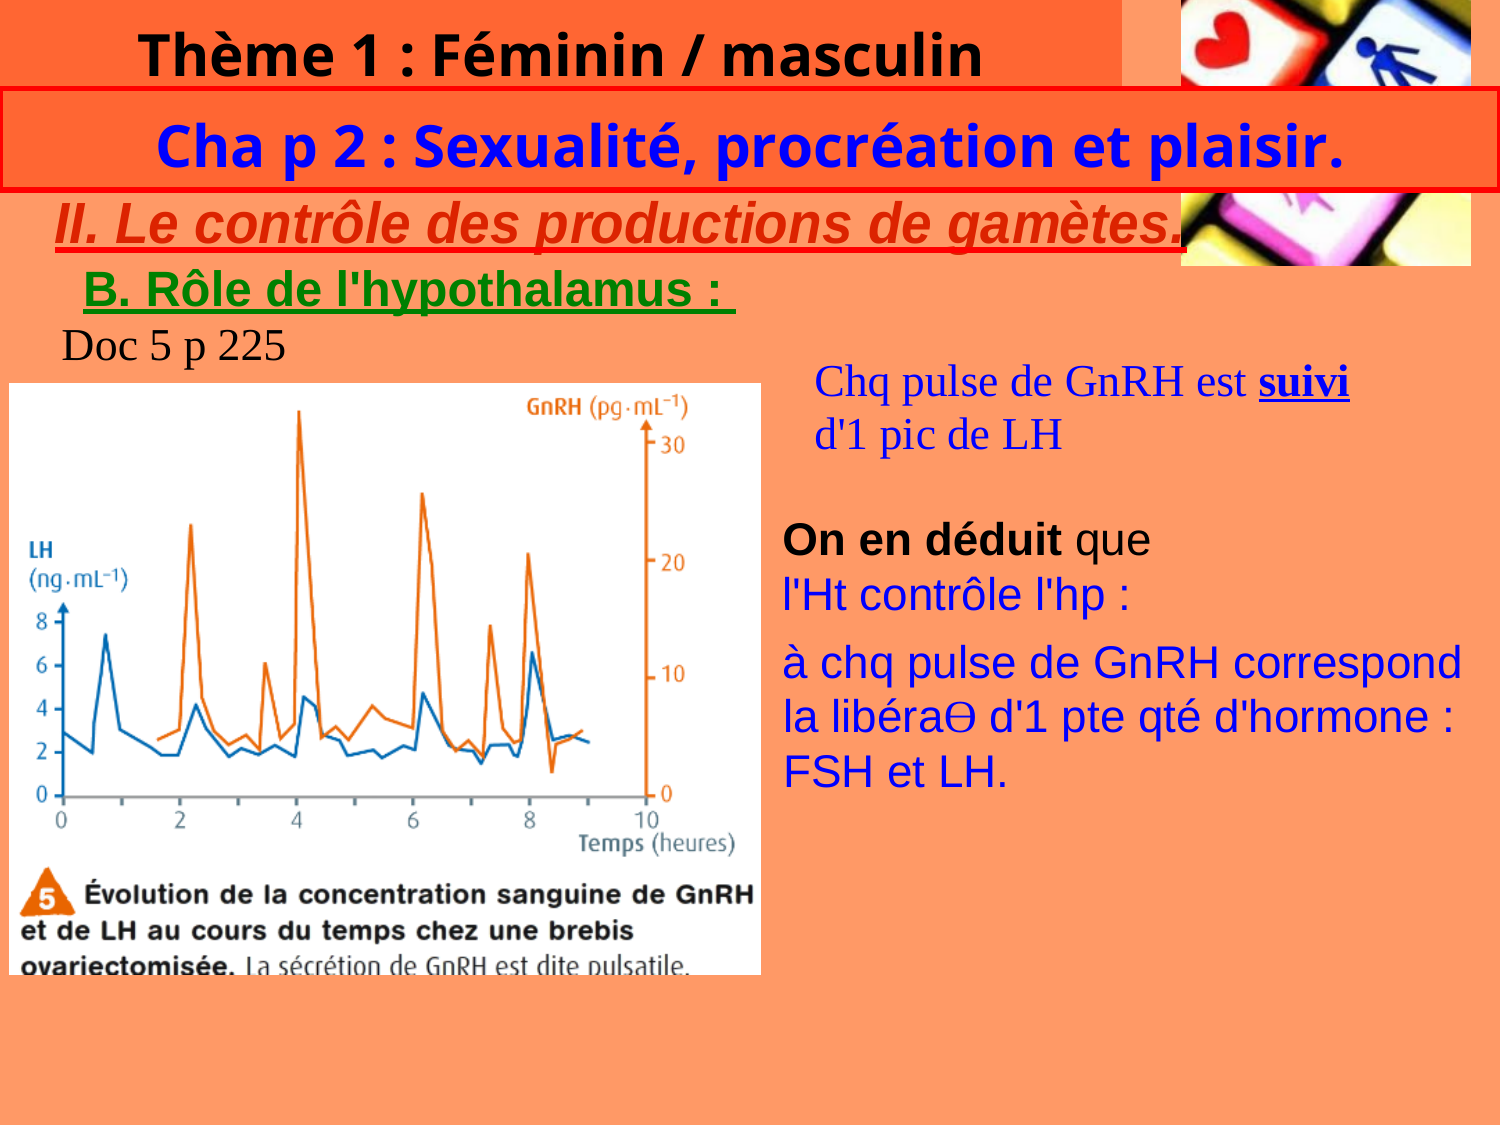

Thème 1 : Féminin / masculin
Cha p 2 : Sexualité, procréation et plaisir.
On en déduit que
l'Ht contrôle l'hp :
à chq pulse de GnRH correspond
la libéraƟ d'1 pte qté d'hormone :
FSH et LH.